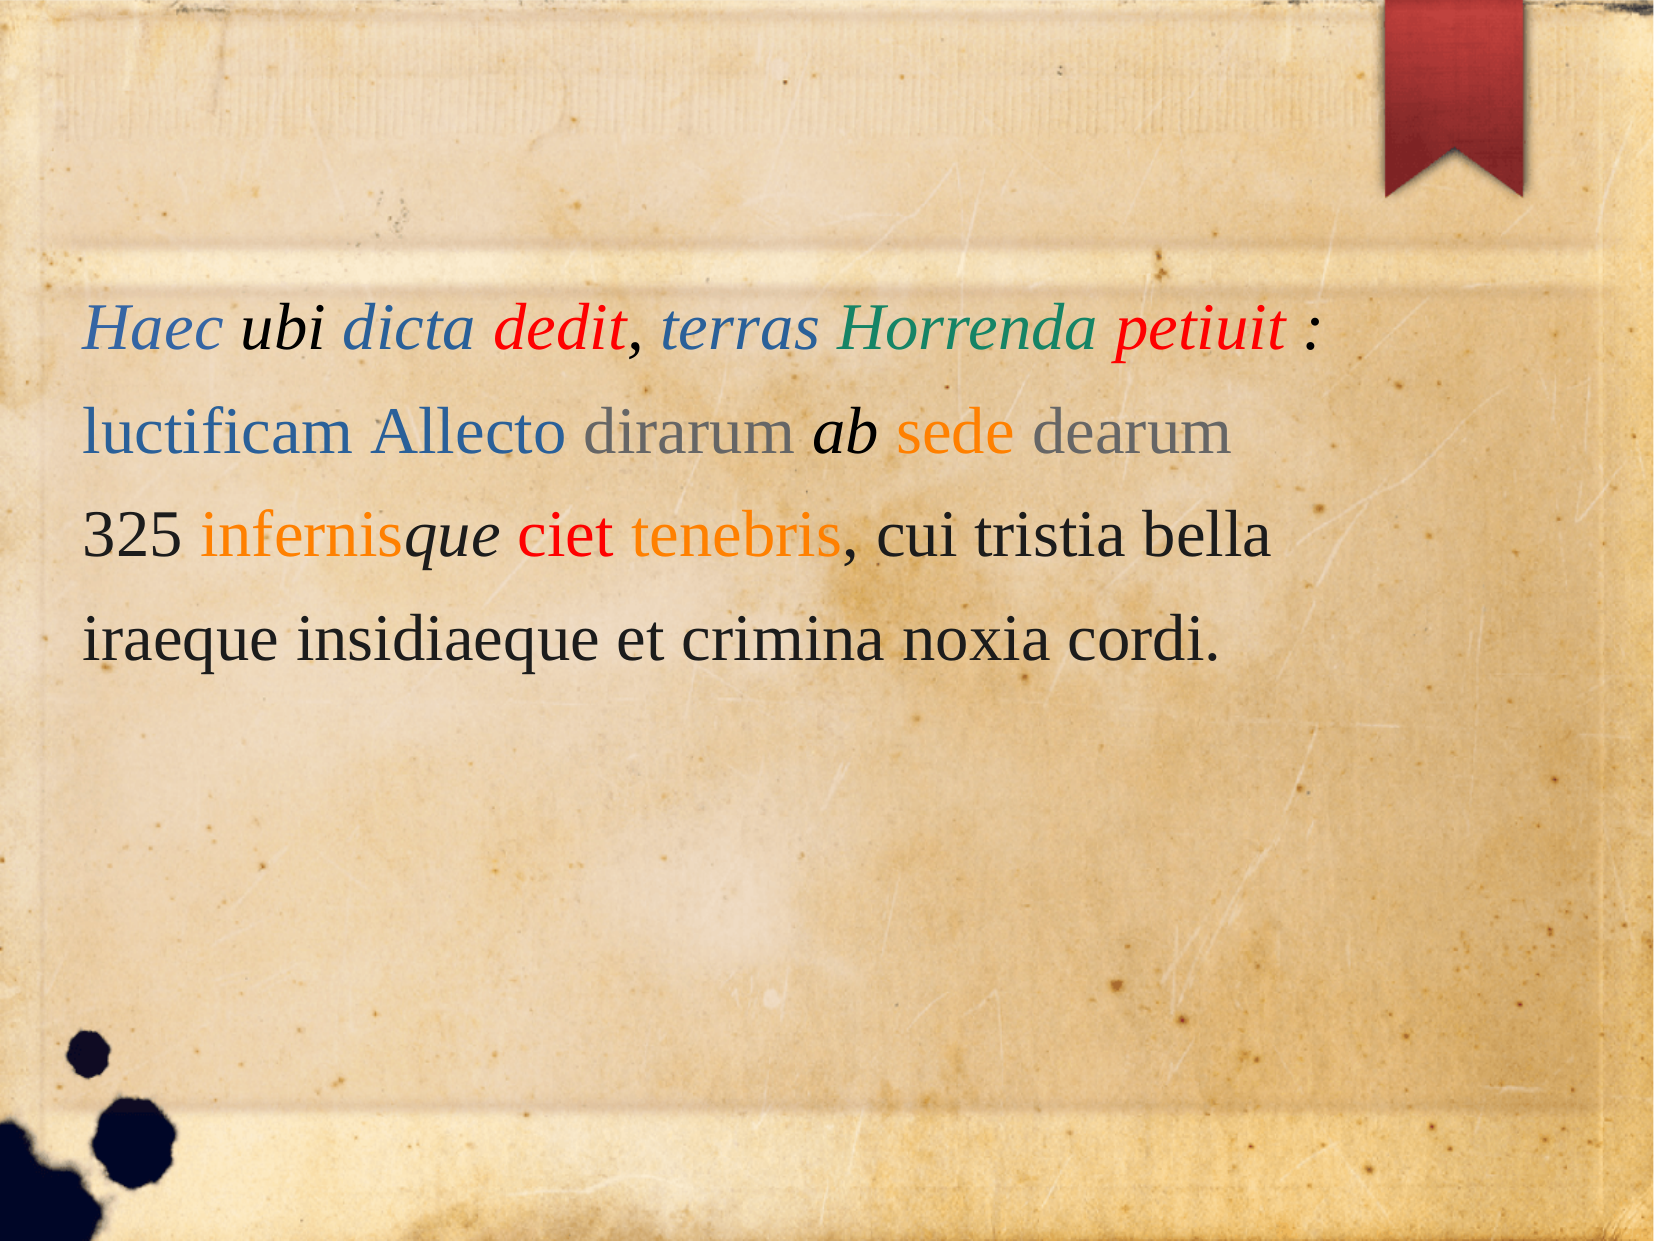

#
Haec ubi dicta dedit, terras Horrenda petiuit :
luctificam Allecto dirarum ab sede dearum
325 infernisque ciet tenebris, cui tristia bella
iraeque insidiaeque et crimina noxia cordi.